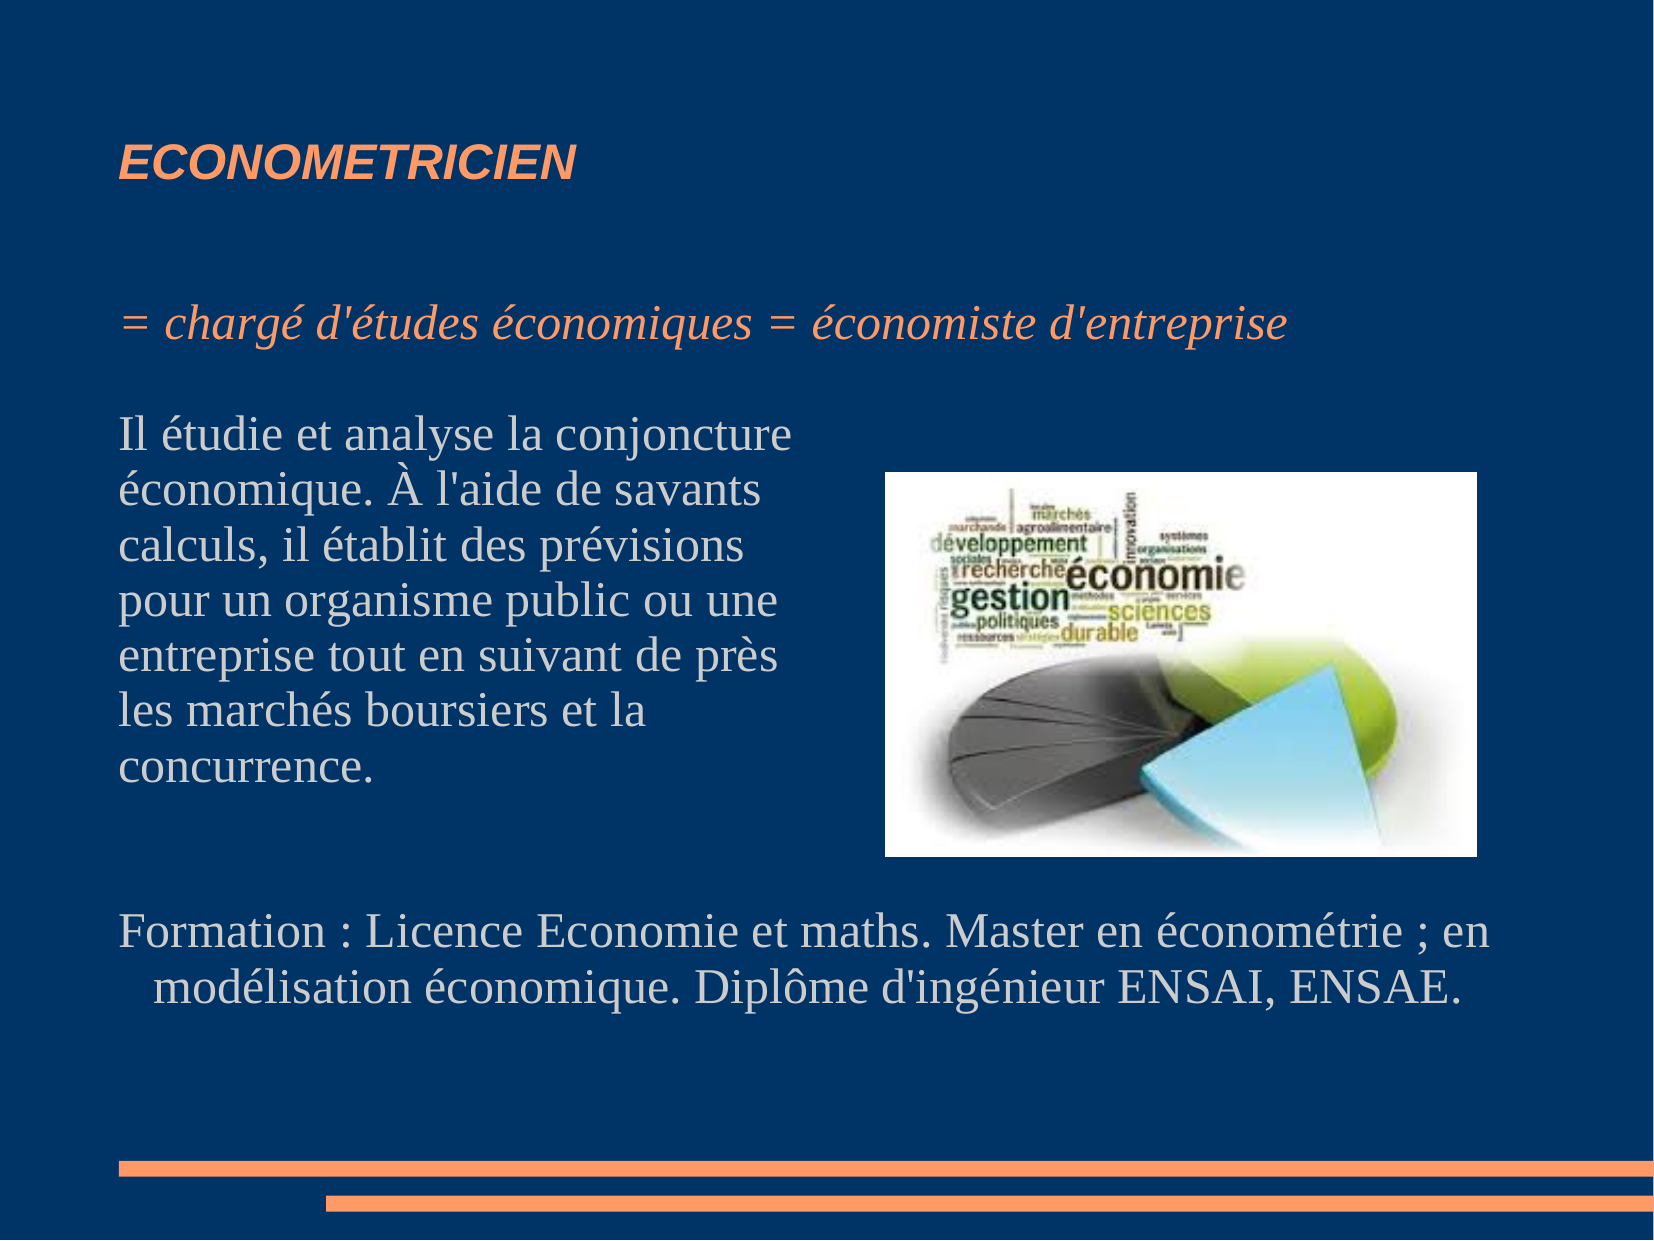

# ECONOMETRICIEN
= chargé d'études économiques = économiste d'entreprise
Il étudie et analyse la conjoncture
économique. À l'aide de savants
calculs, il établit des prévisions
pour un organisme public ou une
entreprise tout en suivant de près
les marchés boursiers et la
concurrence.
Formation : Licence Economie et maths. Master en économétrie ; en modélisation économique. Diplôme d'ingénieur ENSAI, ENSAE.